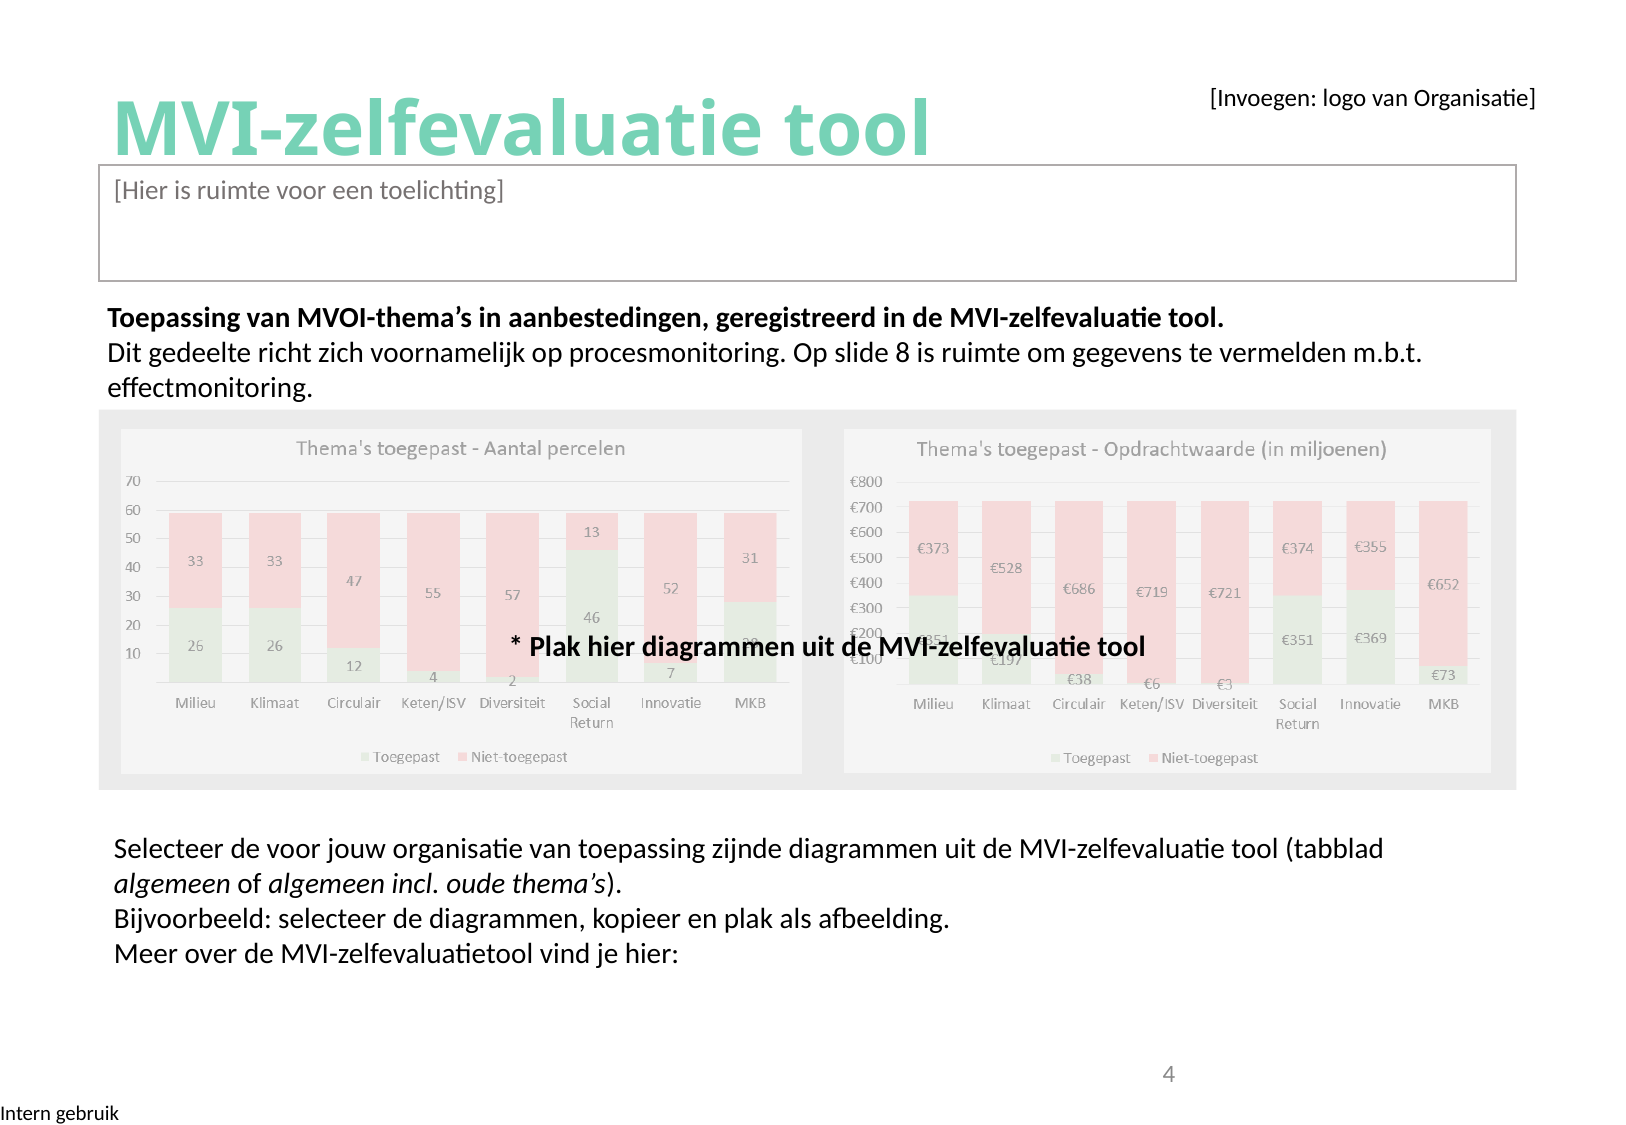

MVI-zelfevaluatie tool
[Invoegen: logo van Organisatie]
[Hier is ruimte voor een toelichting]
Toepassing van MVOI-thema’s in aanbestedingen, geregistreerd in de MVI-zelfevaluatie tool.
Dit gedeelte richt zich voornamelijk op procesmonitoring. Op slide 8 is ruimte om gegevens te vermelden m.b.t. effectmonitoring.
* Plak hier diagrammen uit de MVI-zelfevaluatie tool
Selecteer de voor jouw organisatie van toepassing zijnde diagrammen uit de MVI-zelfevaluatie tool (tabblad algemeen of algemeen incl. oude thema’s).
Bijvoorbeeld: selecteer de diagrammen, kopieer en plak als afbeelding.
Meer over de MVI-zelfevaluatietool vind je hier: MVI-zelfevaluatie tool | PIANOo - Expertisecentrum Aanbesteden